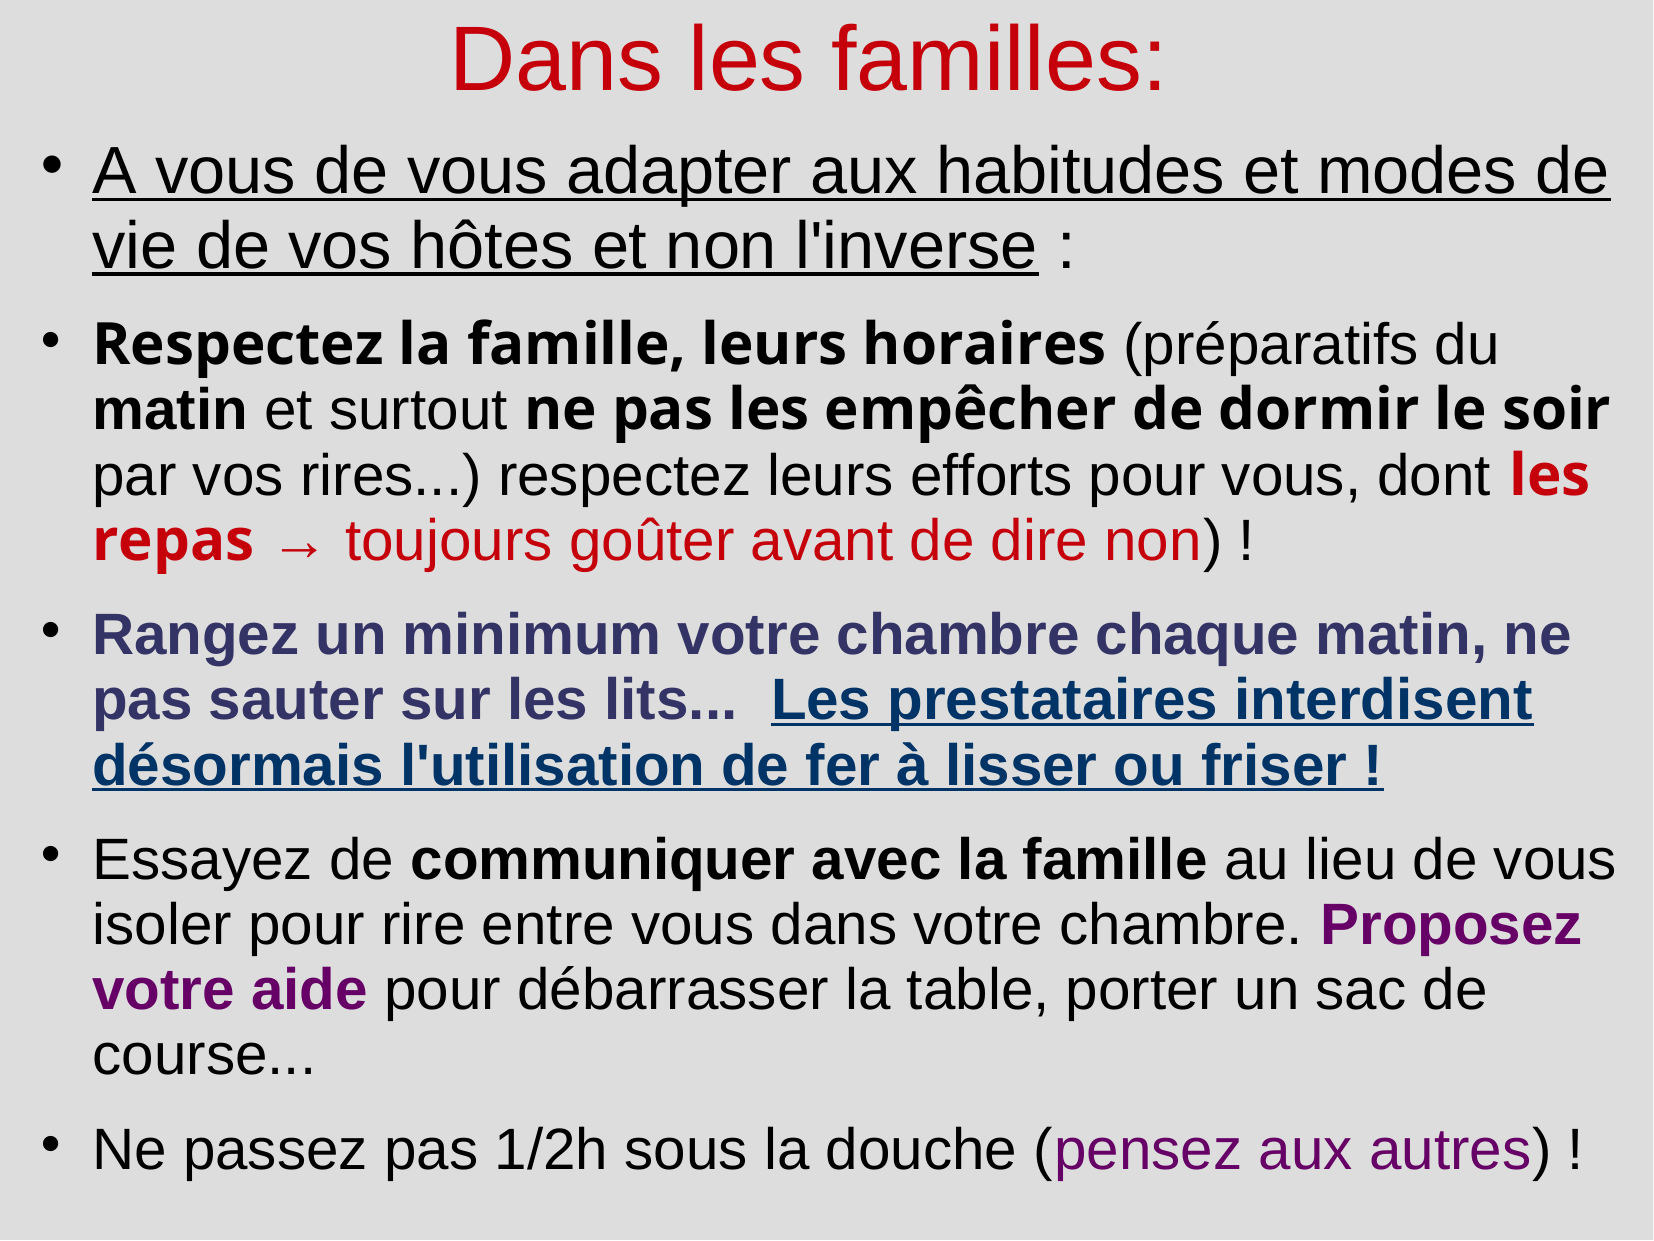

# Dans les familles:
A vous de vous adapter aux habitudes et modes de vie de vos hôtes et non l'inverse :
Respectez la famille, leurs horaires (préparatifs du matin et surtout ne pas les empêcher de dormir le soir par vos rires...) respectez leurs efforts pour vous, dont les repas → toujours goûter avant de dire non) !
Rangez un minimum votre chambre chaque matin, ne pas sauter sur les lits... Les prestataires interdisent désormais l'utilisation de fer à lisser ou friser !
Essayez de communiquer avec la famille au lieu de vous isoler pour rire entre vous dans votre chambre. Proposez votre aide pour débarrasser la table, porter un sac de course...
Ne passez pas 1/2h sous la douche (pensez aux autres) !